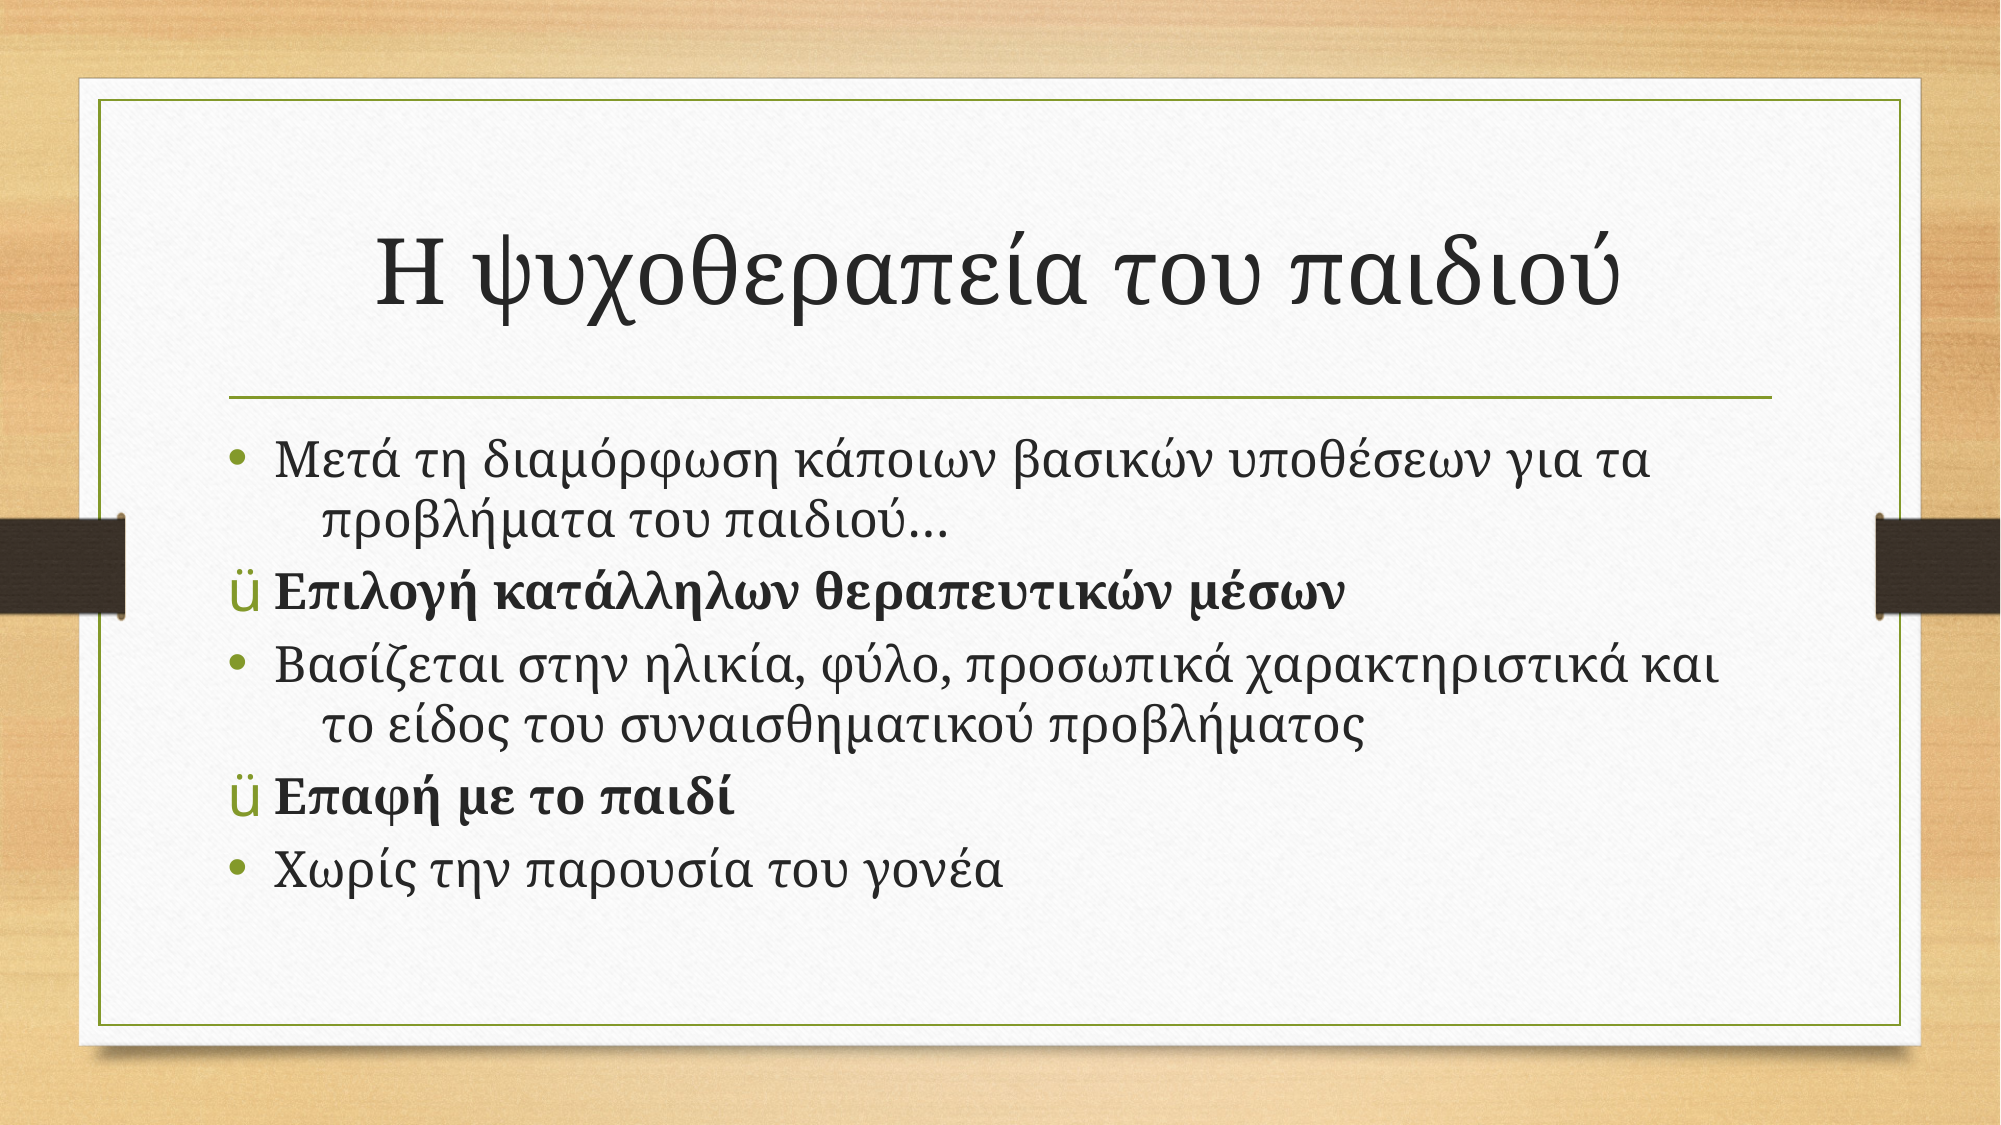

# Η ψυχοθεραπεία του παιδιού
Μετά τη διαμόρφωση κάποιων βασικών υποθέσεων για τα προβλήματα του παιδιού…
Επιλογή κατάλληλων θεραπευτικών μέσων
Βασίζεται στην ηλικία, φύλο, προσωπικά χαρακτηριστικά και το είδος του συναισθηματικού προβλήματος
Επαφή με το παιδί
Χωρίς την παρουσία του γονέα